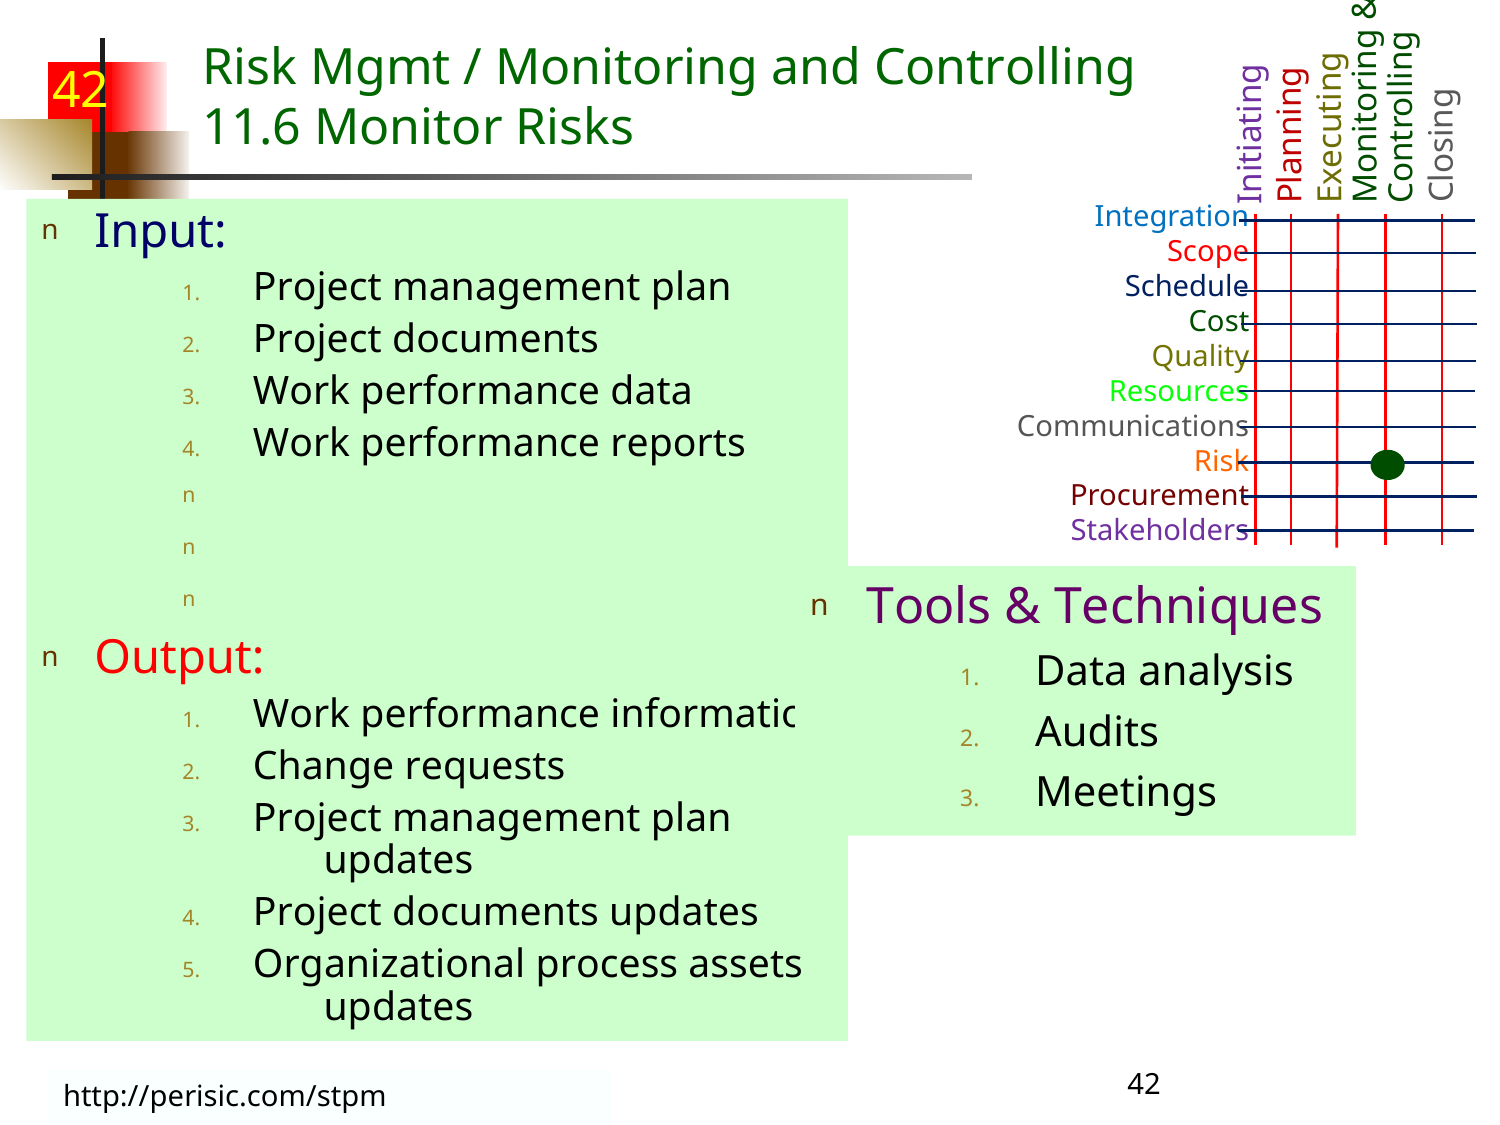

Initiating
Planning
Executing
Monitoring &
Controlling
Closing
Integration
Scope
Schedule
Cost
Quality
Resources
Communications
Risk
Procurement
Stakeholders
Risk Mgmt / Monitoring and Controlling
11.6 Monitor Risks
# Input:
Project management plan
Project documents
Work performance data
Work performance reports
Output:
Work performance information
Change requests
Project management plan updates
Project documents updates
Organizational process assets updates
Tools & Techniques
Data analysis
Audits
Meetings
41
http://perisic.com/stpm